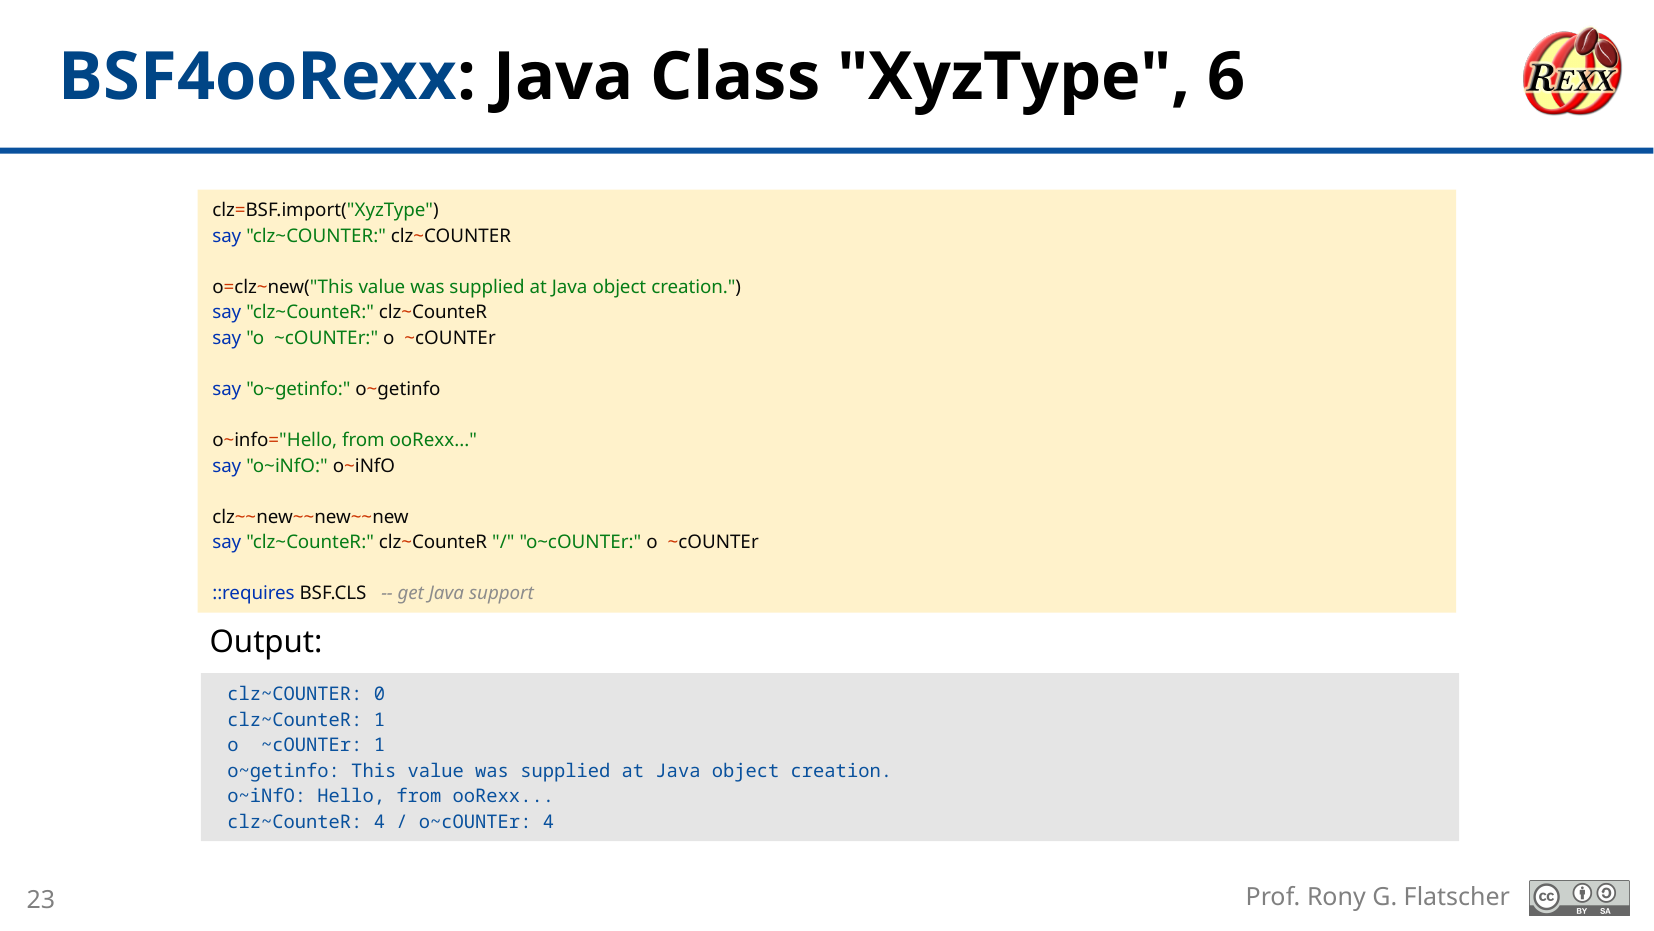

# BSF4ooRexx: Java Class "XyzType", 6
clz=BSF.import("XyzType")
say "clz~COUNTER:" clz~COUNTER
o=clz~new("This value was supplied at Java object creation.")
say "clz~CounteR:" clz~CounteR
say "o ~cOUNTEr:" o ~cOUNTEr
say "o~getinfo:" o~getinfo
o~info="Hello, from ooRexx..."
say "o~iNfO:" o~iNfO
clz~~new~~new~~new
say "clz~CounteR:" clz~CounteR "/" "o~cOUNTEr:" o ~cOUNTEr
::requires BSF.CLS -- get Java support
Output:
clz~COUNTER: 0
clz~CounteR: 1
o ~cOUNTEr: 1
o~getinfo: This value was supplied at Java object creation.
o~iNfO: Hello, from ooRexx...
clz~CounteR: 4 / o~cOUNTEr: 4